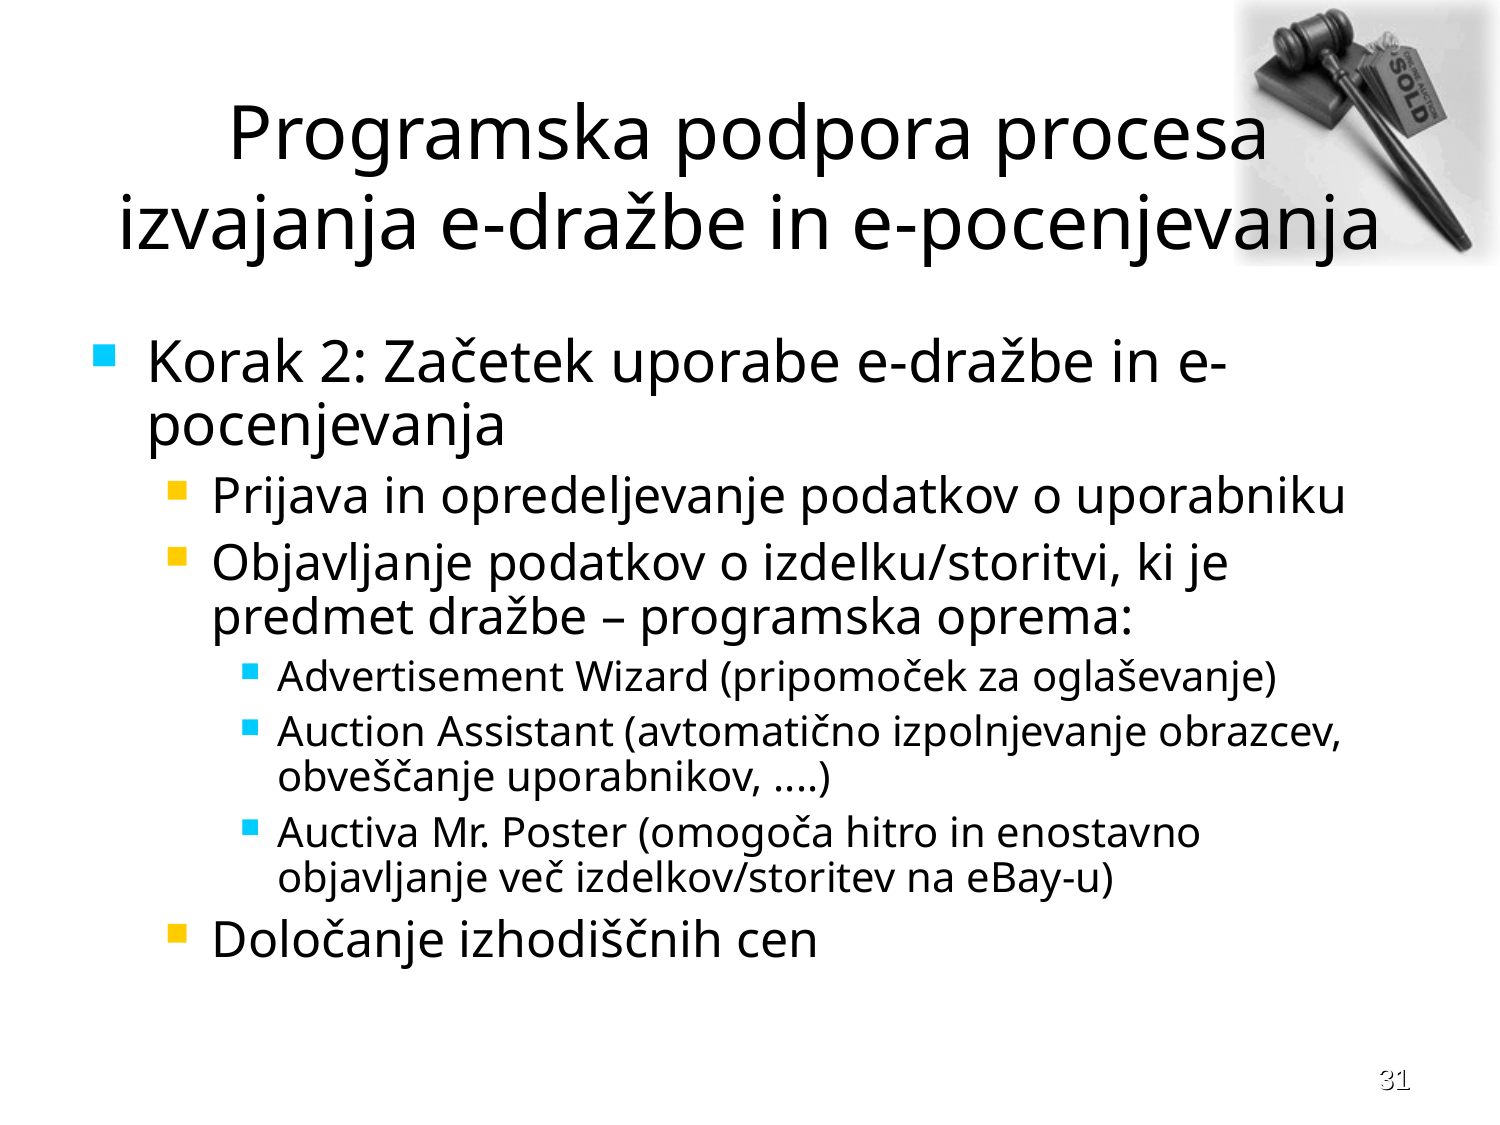

# Programska podpora procesa izvajanja e-dražbe in e-pocenjevanja
Korak 2: Začetek uporabe e-dražbe in e-pocenjevanja
Prijava in opredeljevanje podatkov o uporabniku
Objavljanje podatkov o izdelku/storitvi, ki je predmet dražbe – programska oprema:
Advertisement Wizard (pripomoček za oglaševanje)
Auction Assistant (avtomatično izpolnjevanje obrazcev, obveščanje uporabnikov, ....)
Auctiva Mr. Poster (omogoča hitro in enostavno objavljanje več izdelkov/storitev na eBay-u)
Določanje izhodiščnih cen